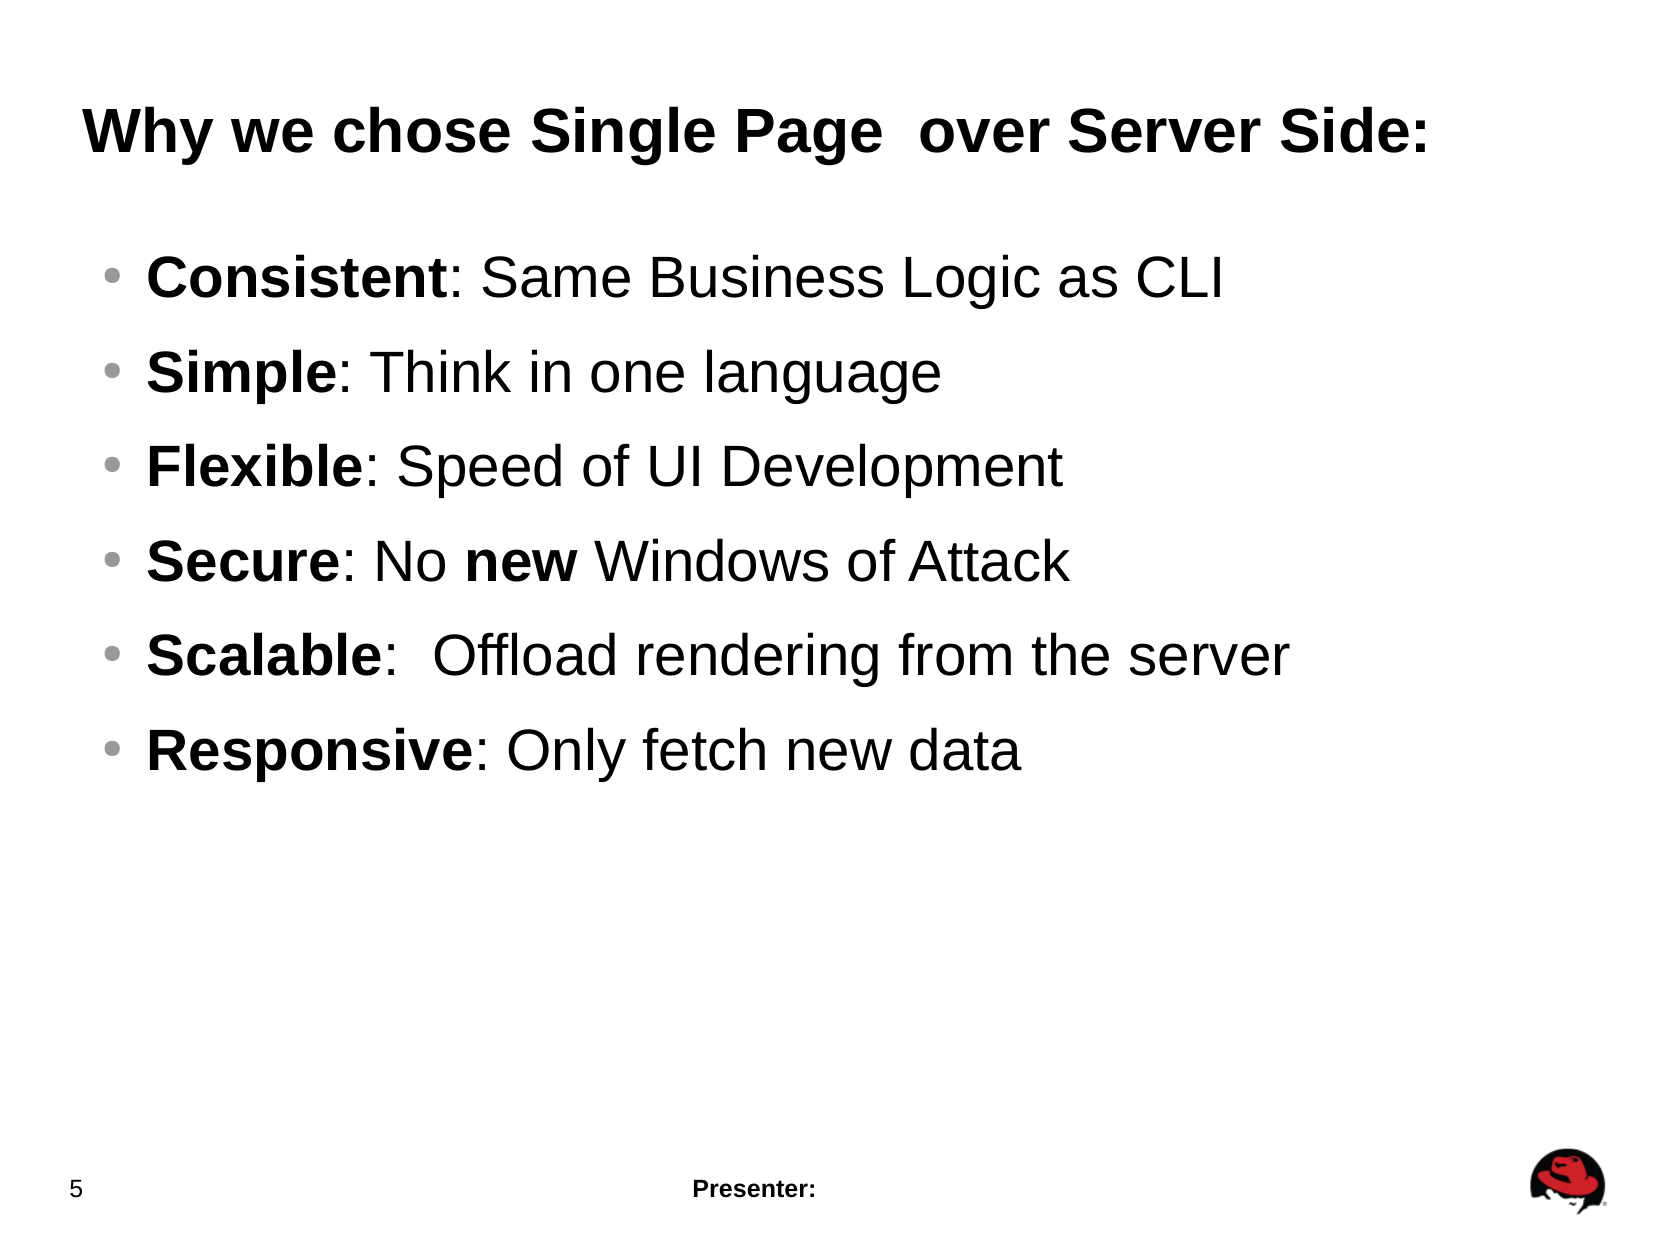

# Why we chose Single Page over Server Side:
Consistent: Same Business Logic as CLI
Simple: Think in one language
Flexible: Speed of UI Development
Secure: No new Windows of Attack
Scalable: Offload rendering from the server
Responsive: Only fetch new data